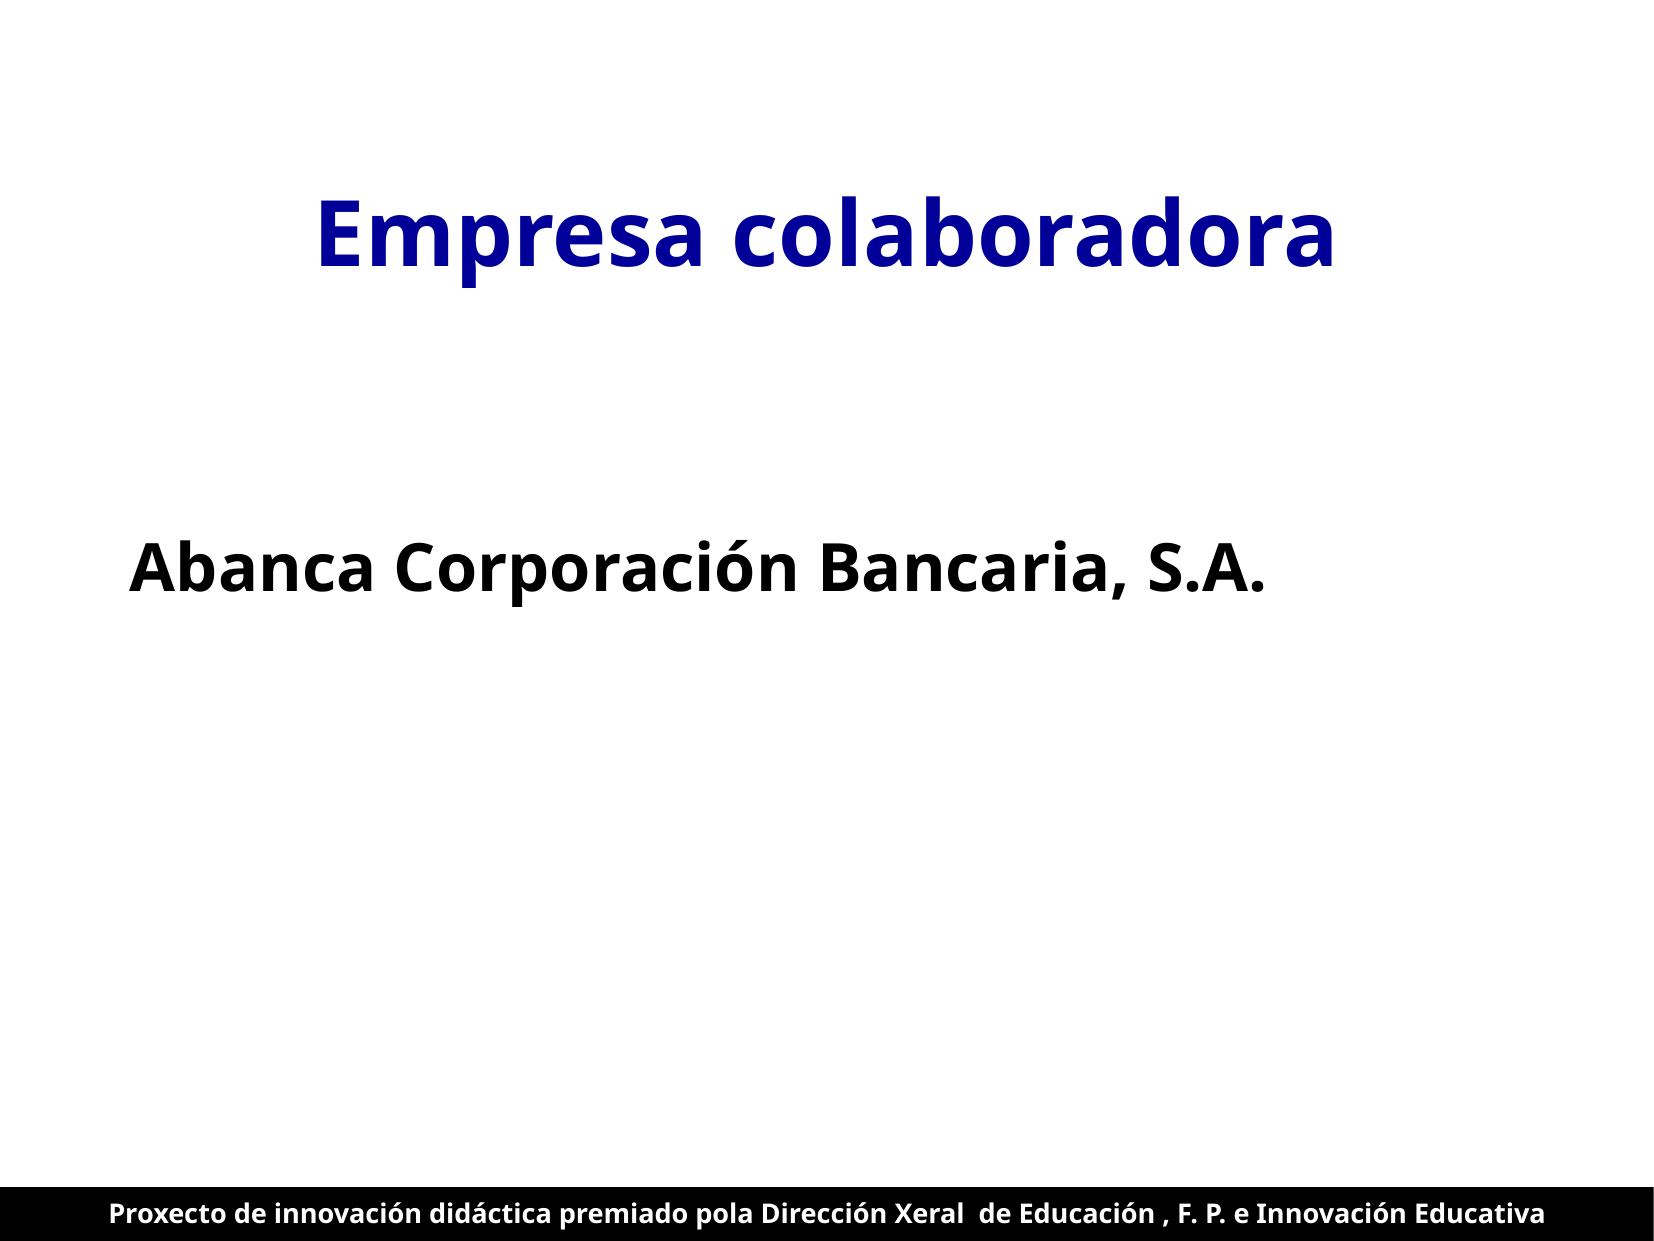

# Empresa colaboradora
Abanca Corporación Bancaria, S.A.